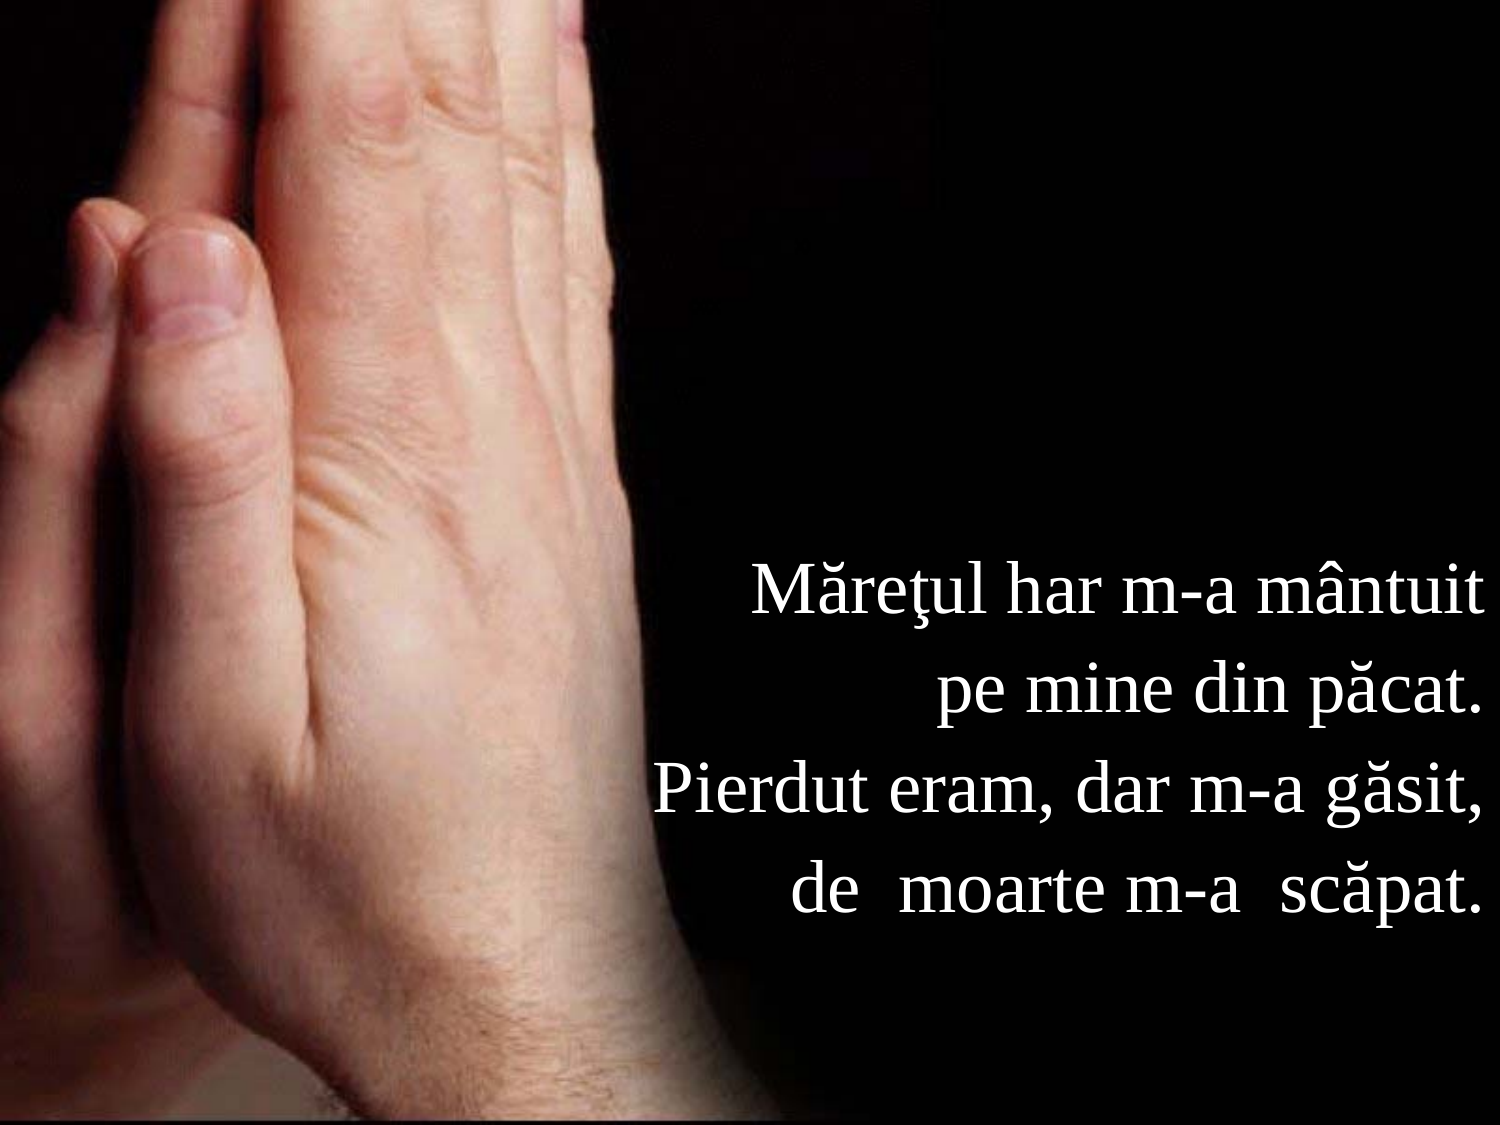

# Măreţul har m-a mântuit pe mine din păcat. Pierdut eram, dar m-a găsit, de moarte m-a scăpat.